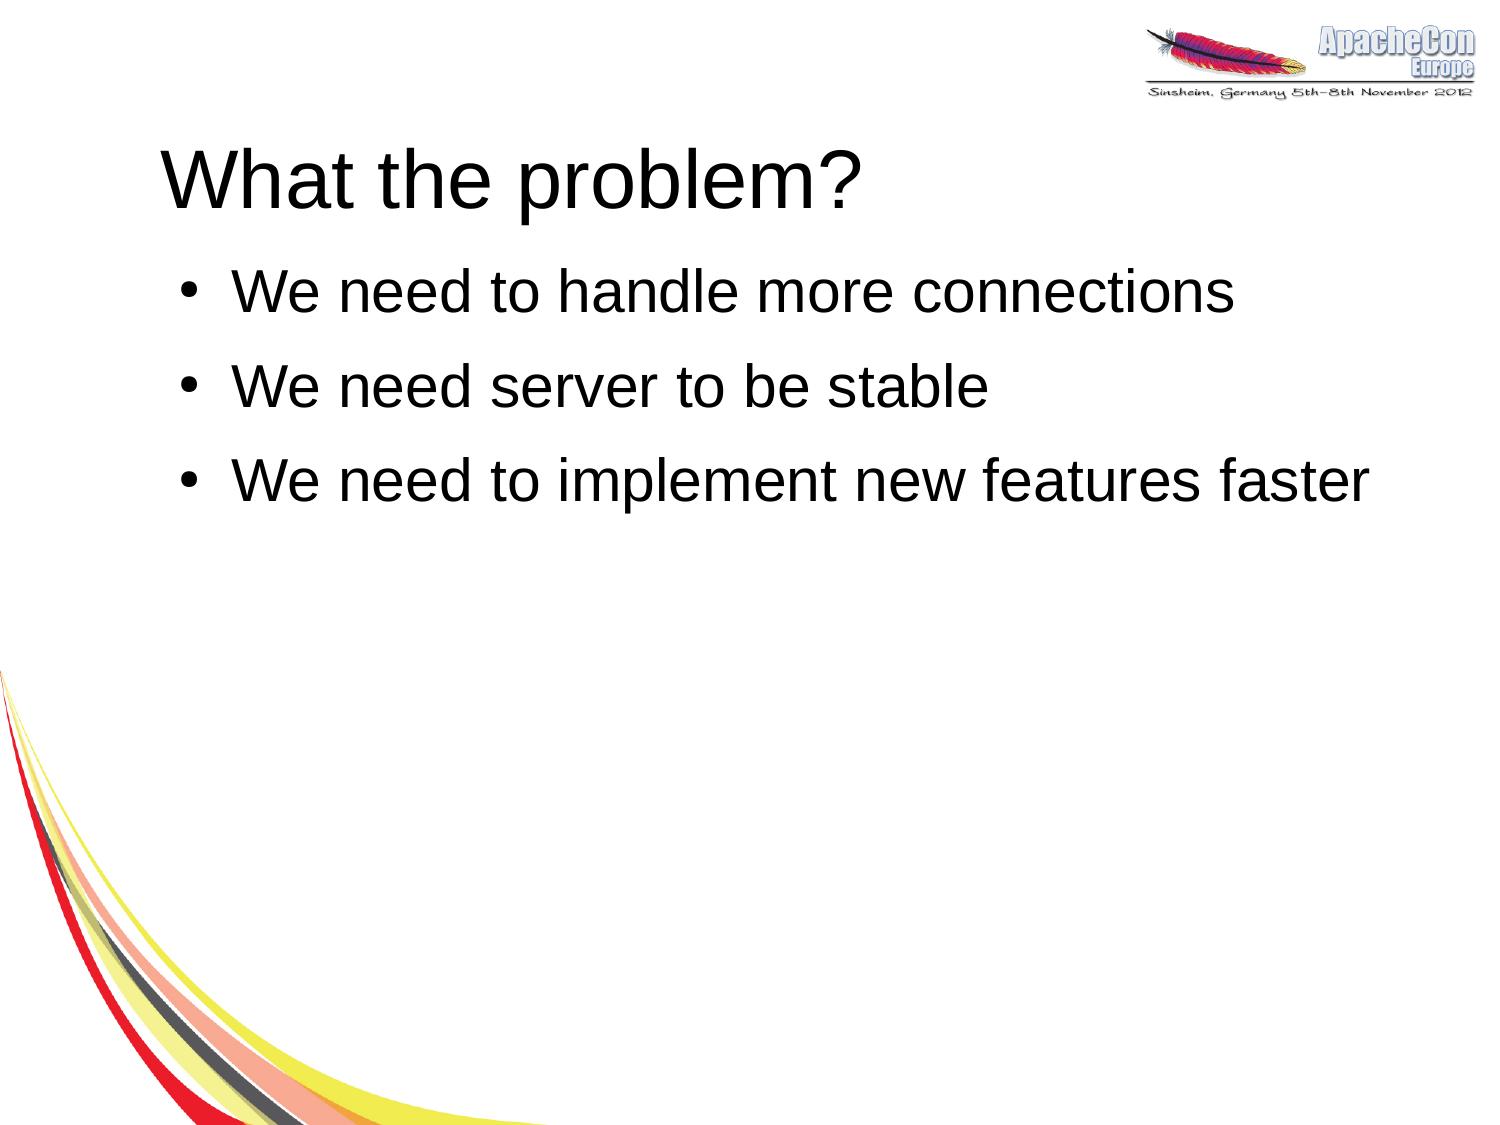

# What the problem?
We need to handle more connections
We need server to be stable
We need to implement new features faster